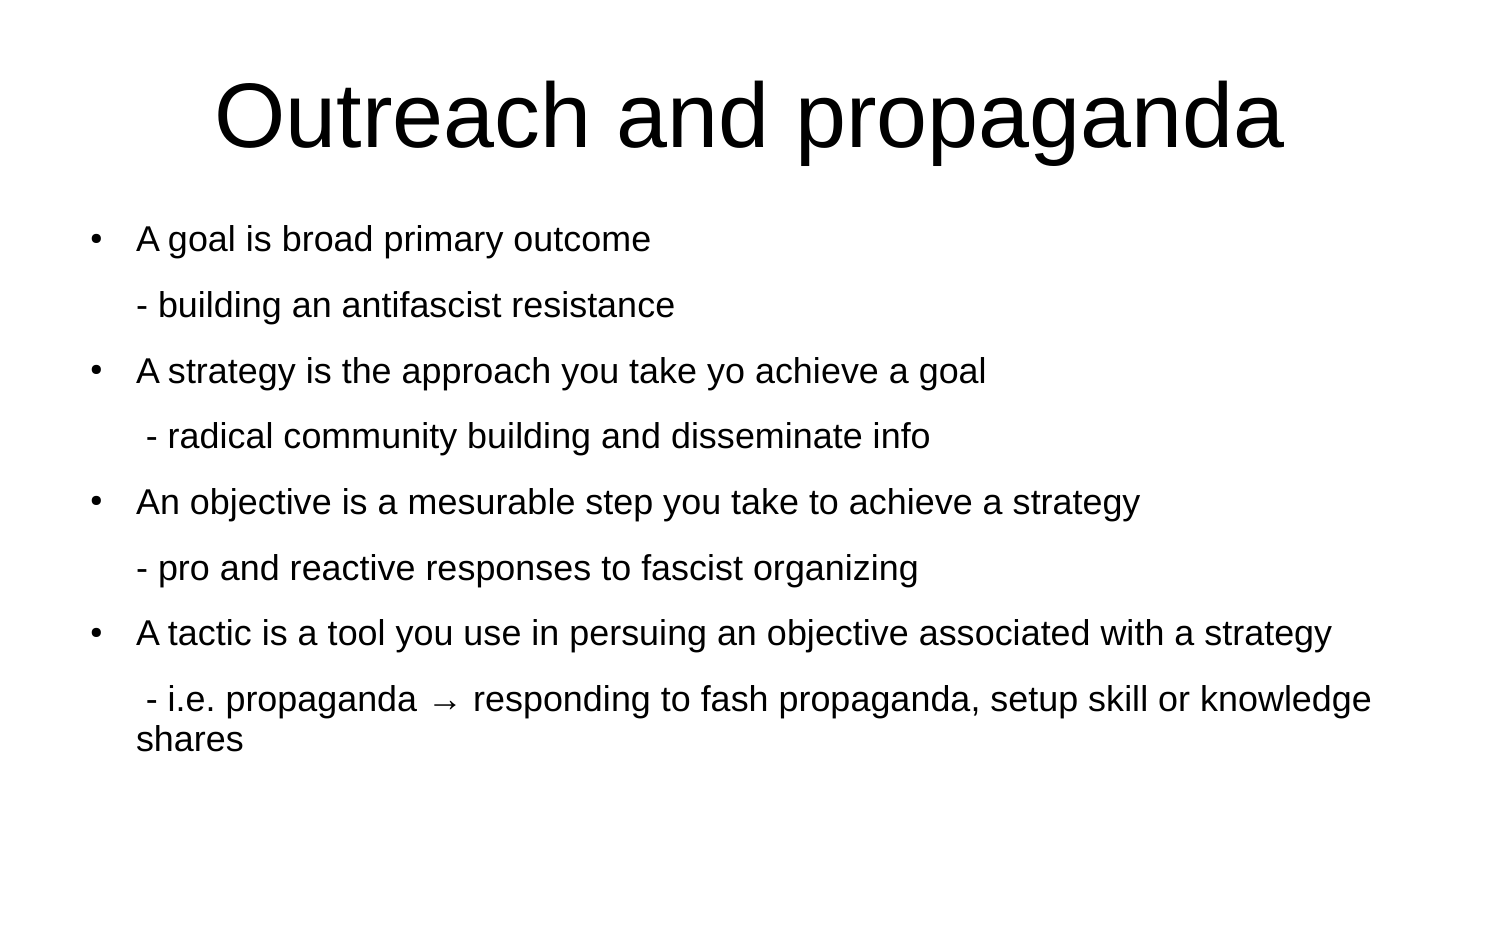

# Outreach and propaganda
A goal is broad primary outcome
- building an antifascist resistance
A strategy is the approach you take yo achieve a goal
 - radical community building and disseminate info
An objective is a mesurable step you take to achieve a strategy
- pro and reactive responses to fascist organizing
A tactic is a tool you use in persuing an objective associated with a strategy
 - i.e. propaganda → responding to fash propaganda, setup skill or knowledge shares